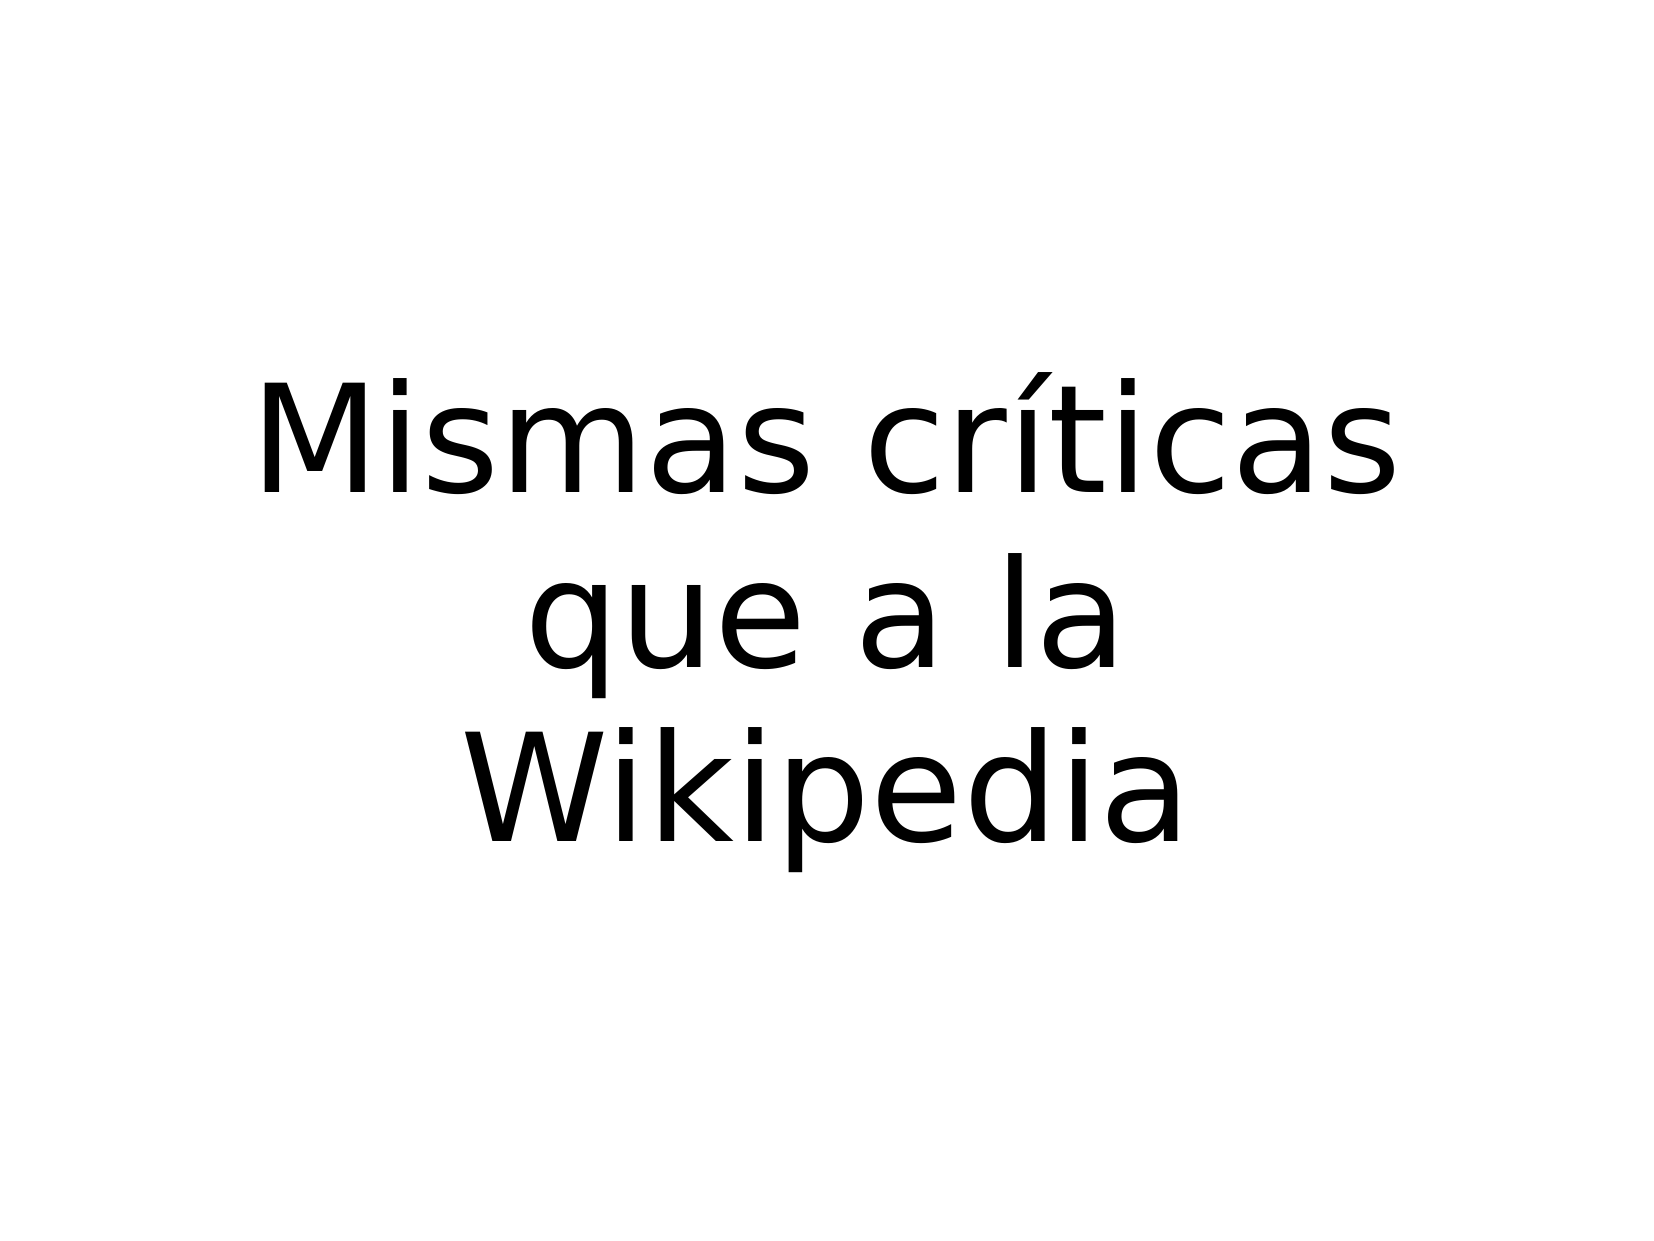

# Mismas críticas que a la Wikipedia